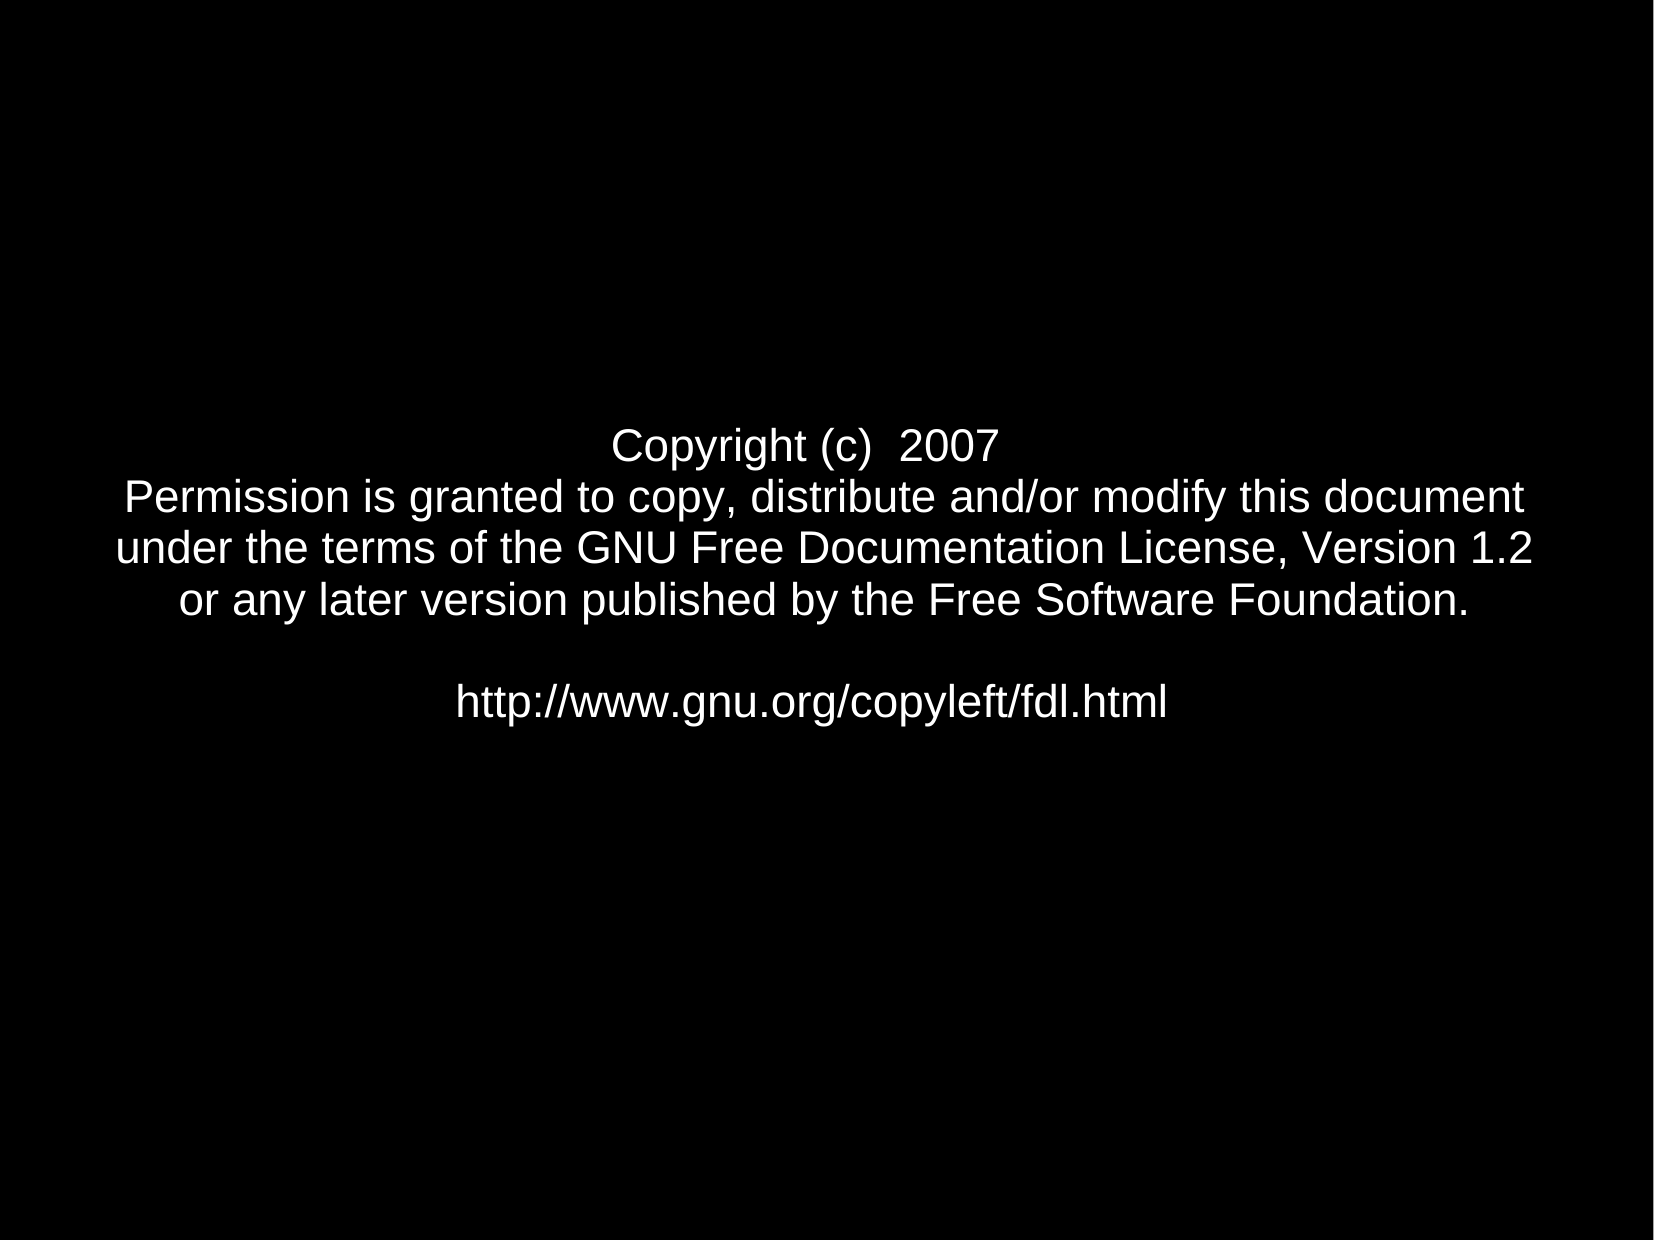

Copyright (c) 2007
 Permission is granted to copy, distribute and/or modify this document
 under the terms of the GNU Free Documentation License, Version 1.2
 or any later version published by the Free Software Foundation.
http://www.gnu.org/copyleft/fdl.html